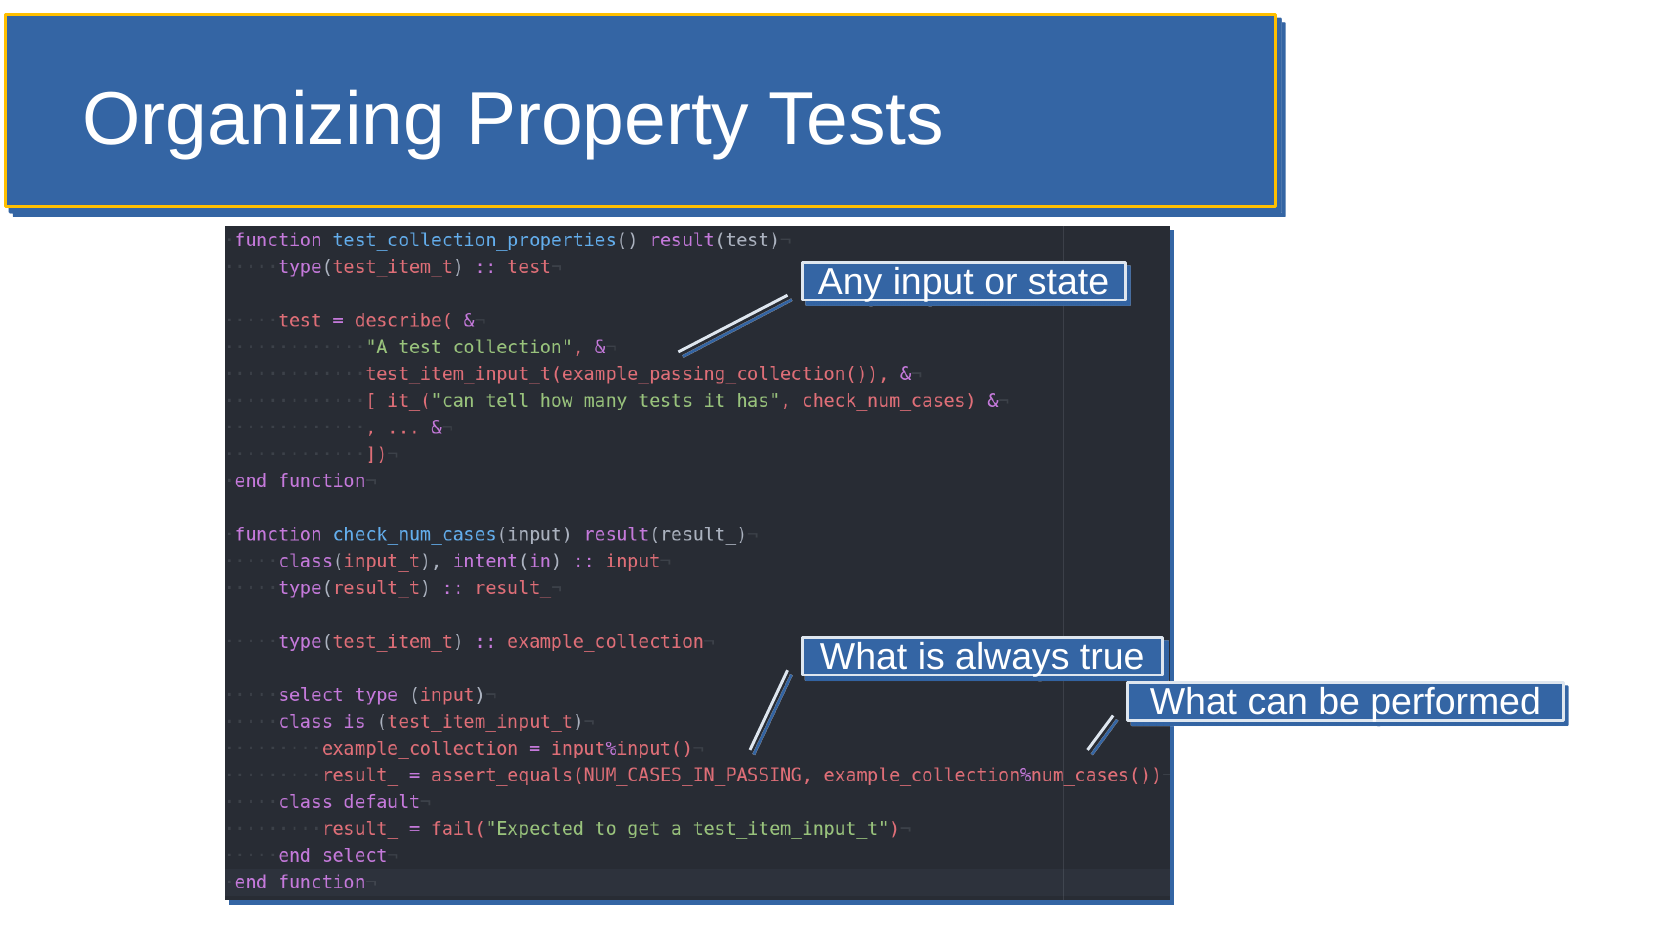

# Organizing Property Tests
Any input or state
What is always true
What can be performed